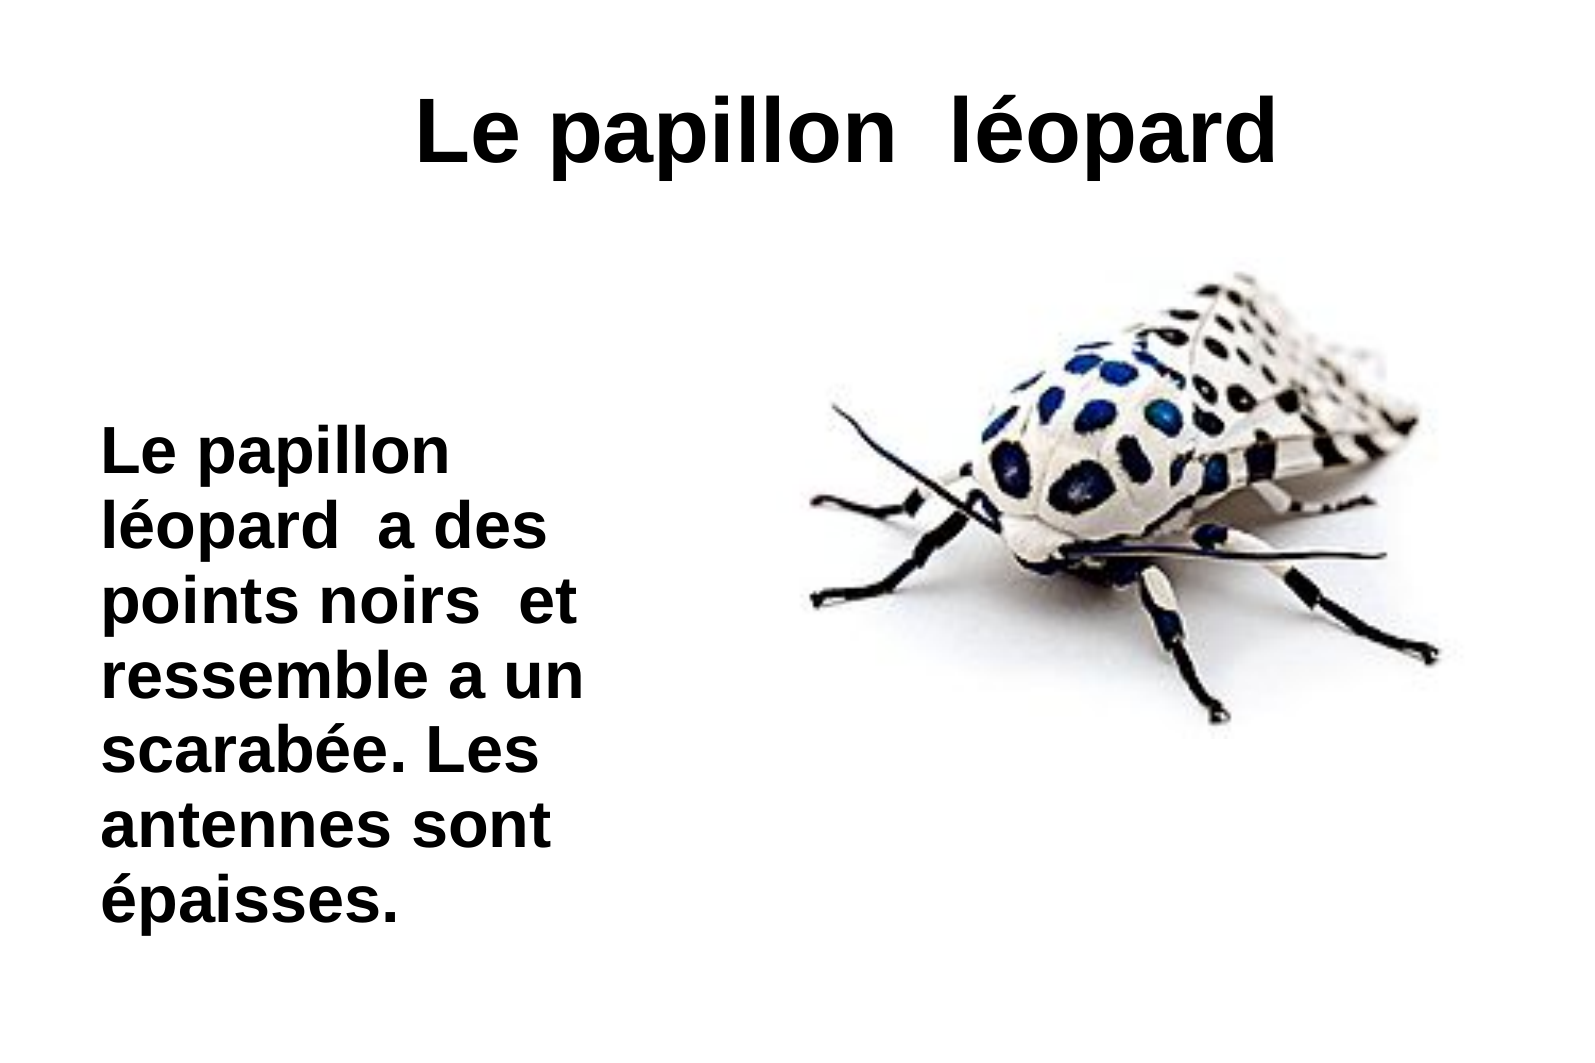

# Le papillon léopard
Le papillon léopard a des points noirs et ressemble a un scarabée. Les antennes sont épaisses.